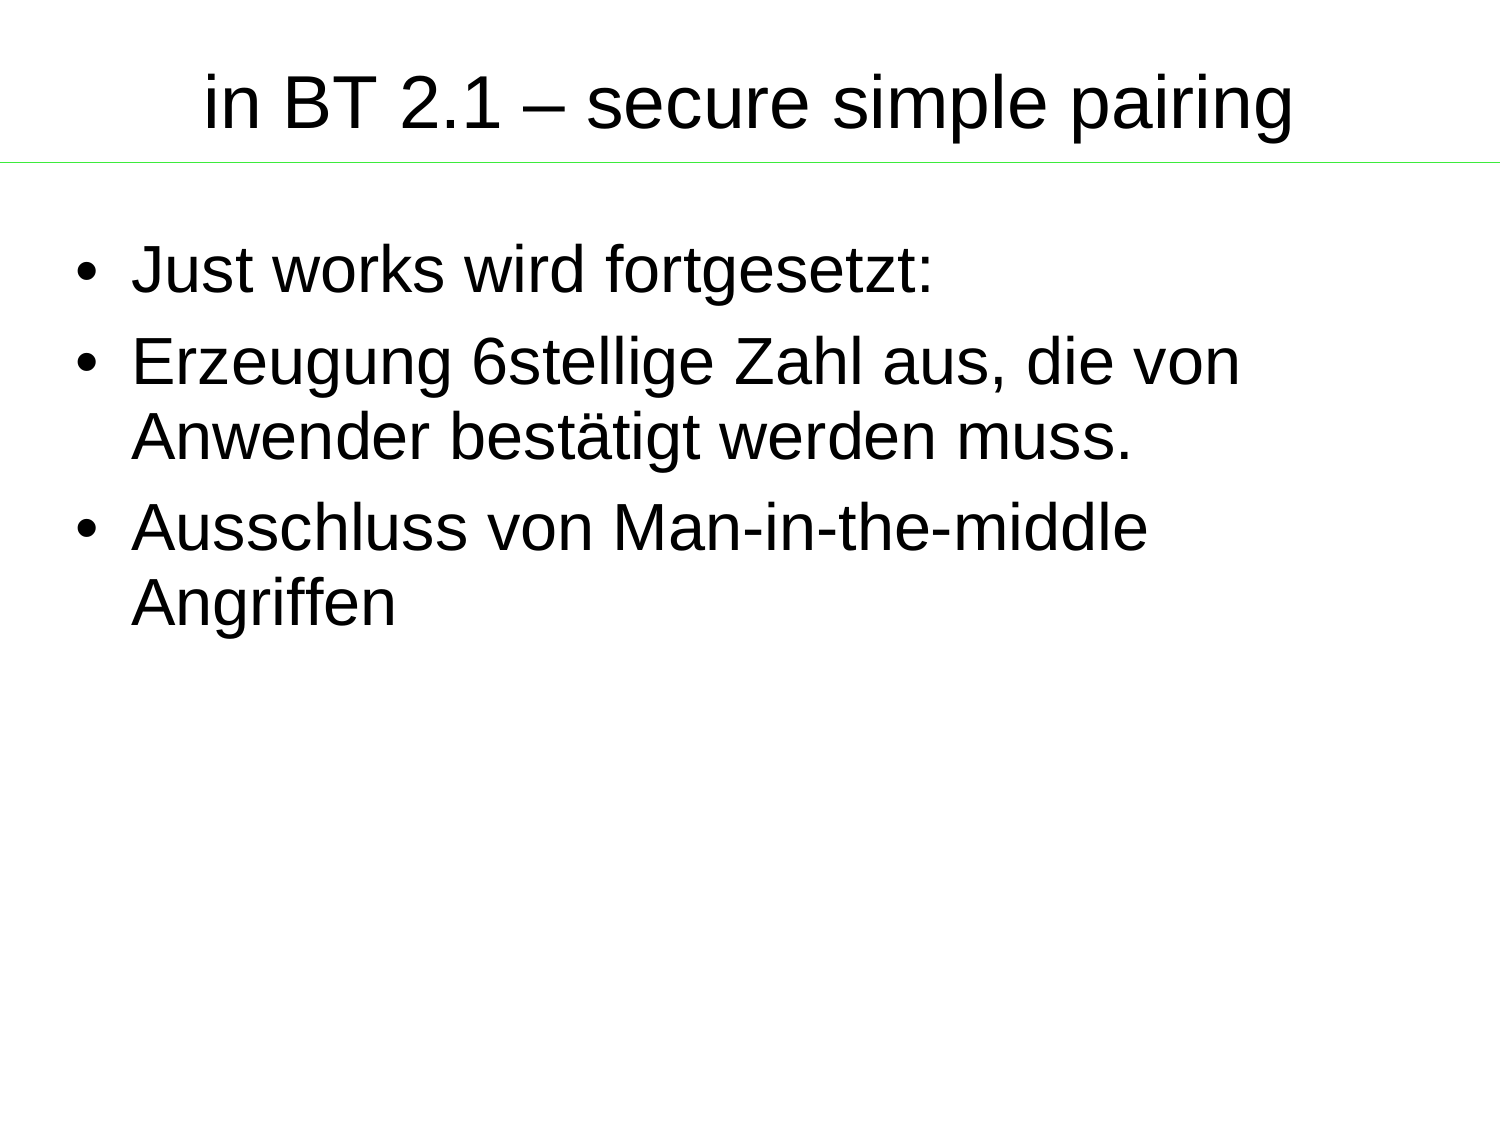

# in BT 2.1 – secure simple pairing
Just works wird fortgesetzt:
Erzeugung 6stellige Zahl aus, die von Anwender bestätigt werden muss.
Ausschluss von Man-in-the-middle Angriffen